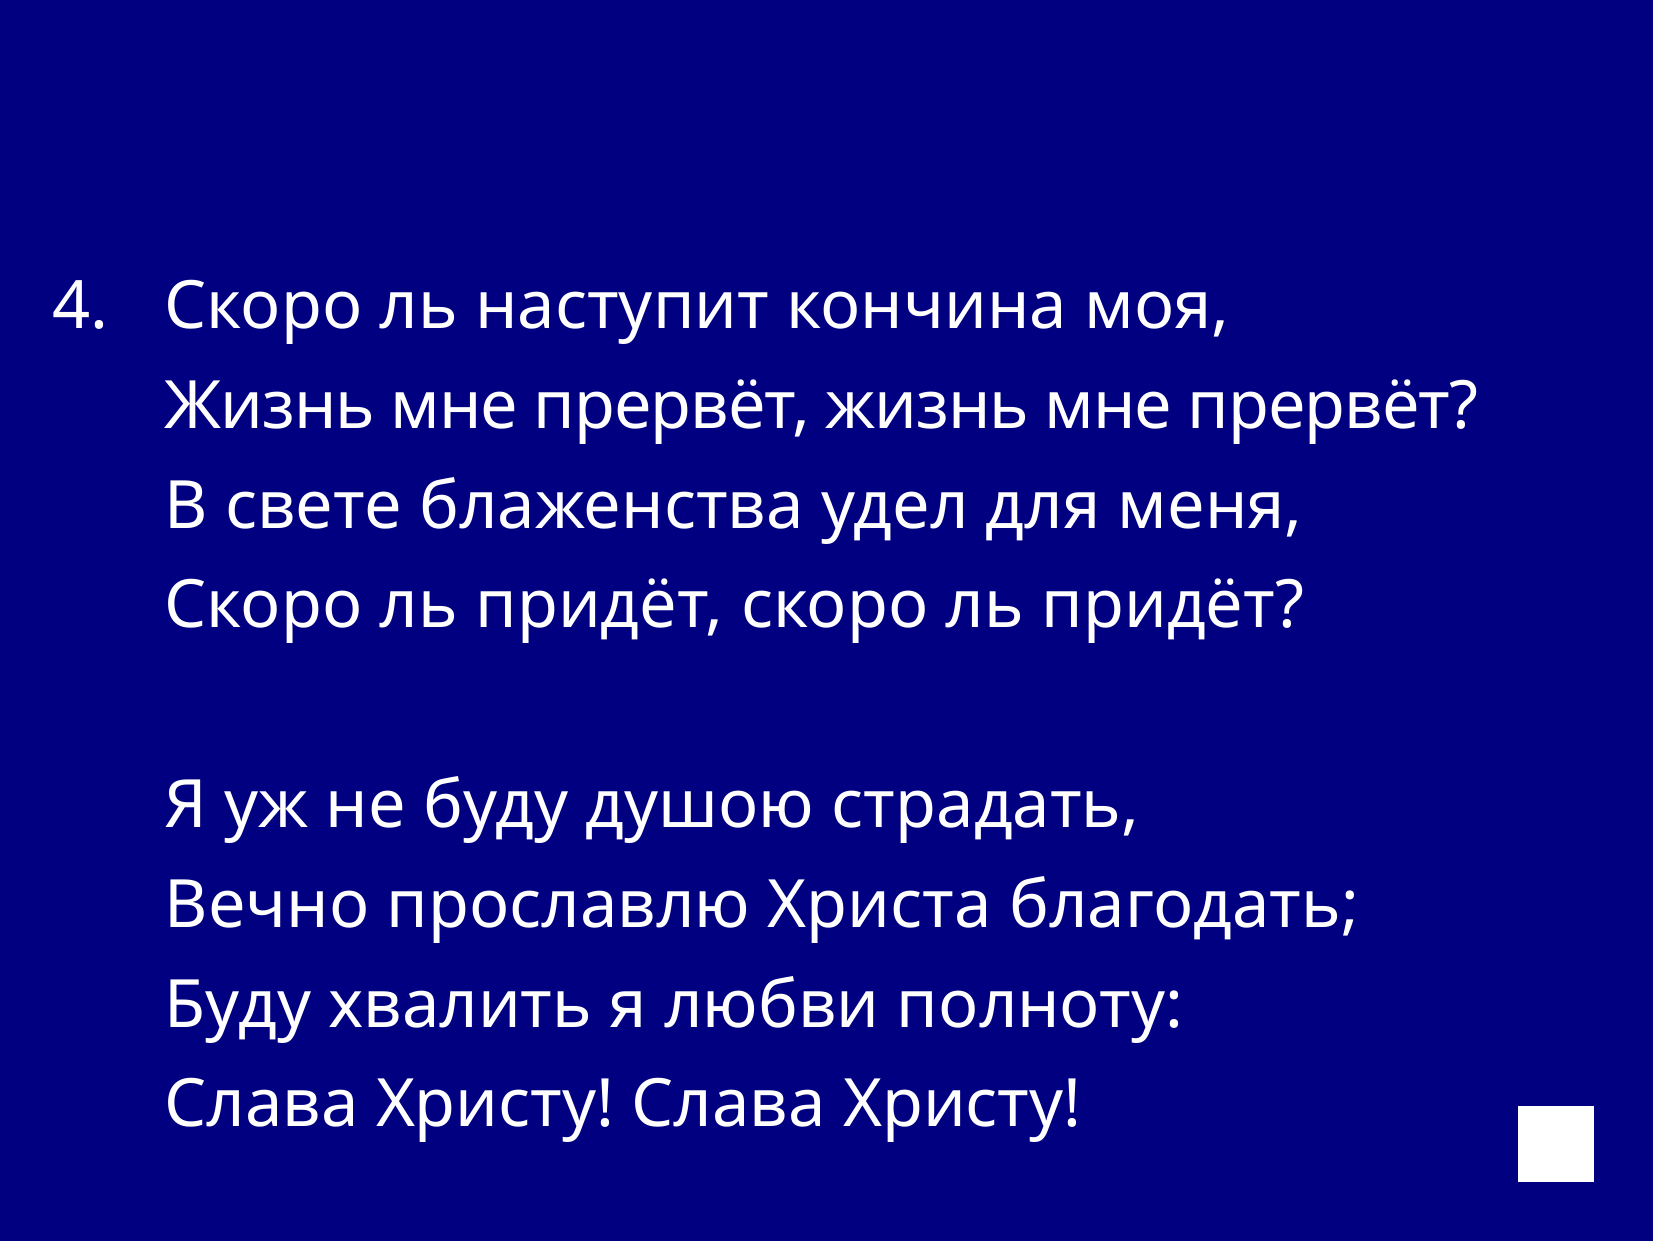

4.	Скоро ль наступит кончина моя,
	Жизнь мне прервёт, жизнь мне прервёт?
	В свете блаженства удел для меня,
	Скоро ль придёт, скоро ль придёт?
	Я уж не буду душою страдать,
	Вечно прославлю Христа благодать;
	Буду хвалить я любви полноту:
	Слава Христу! Слава Христу!